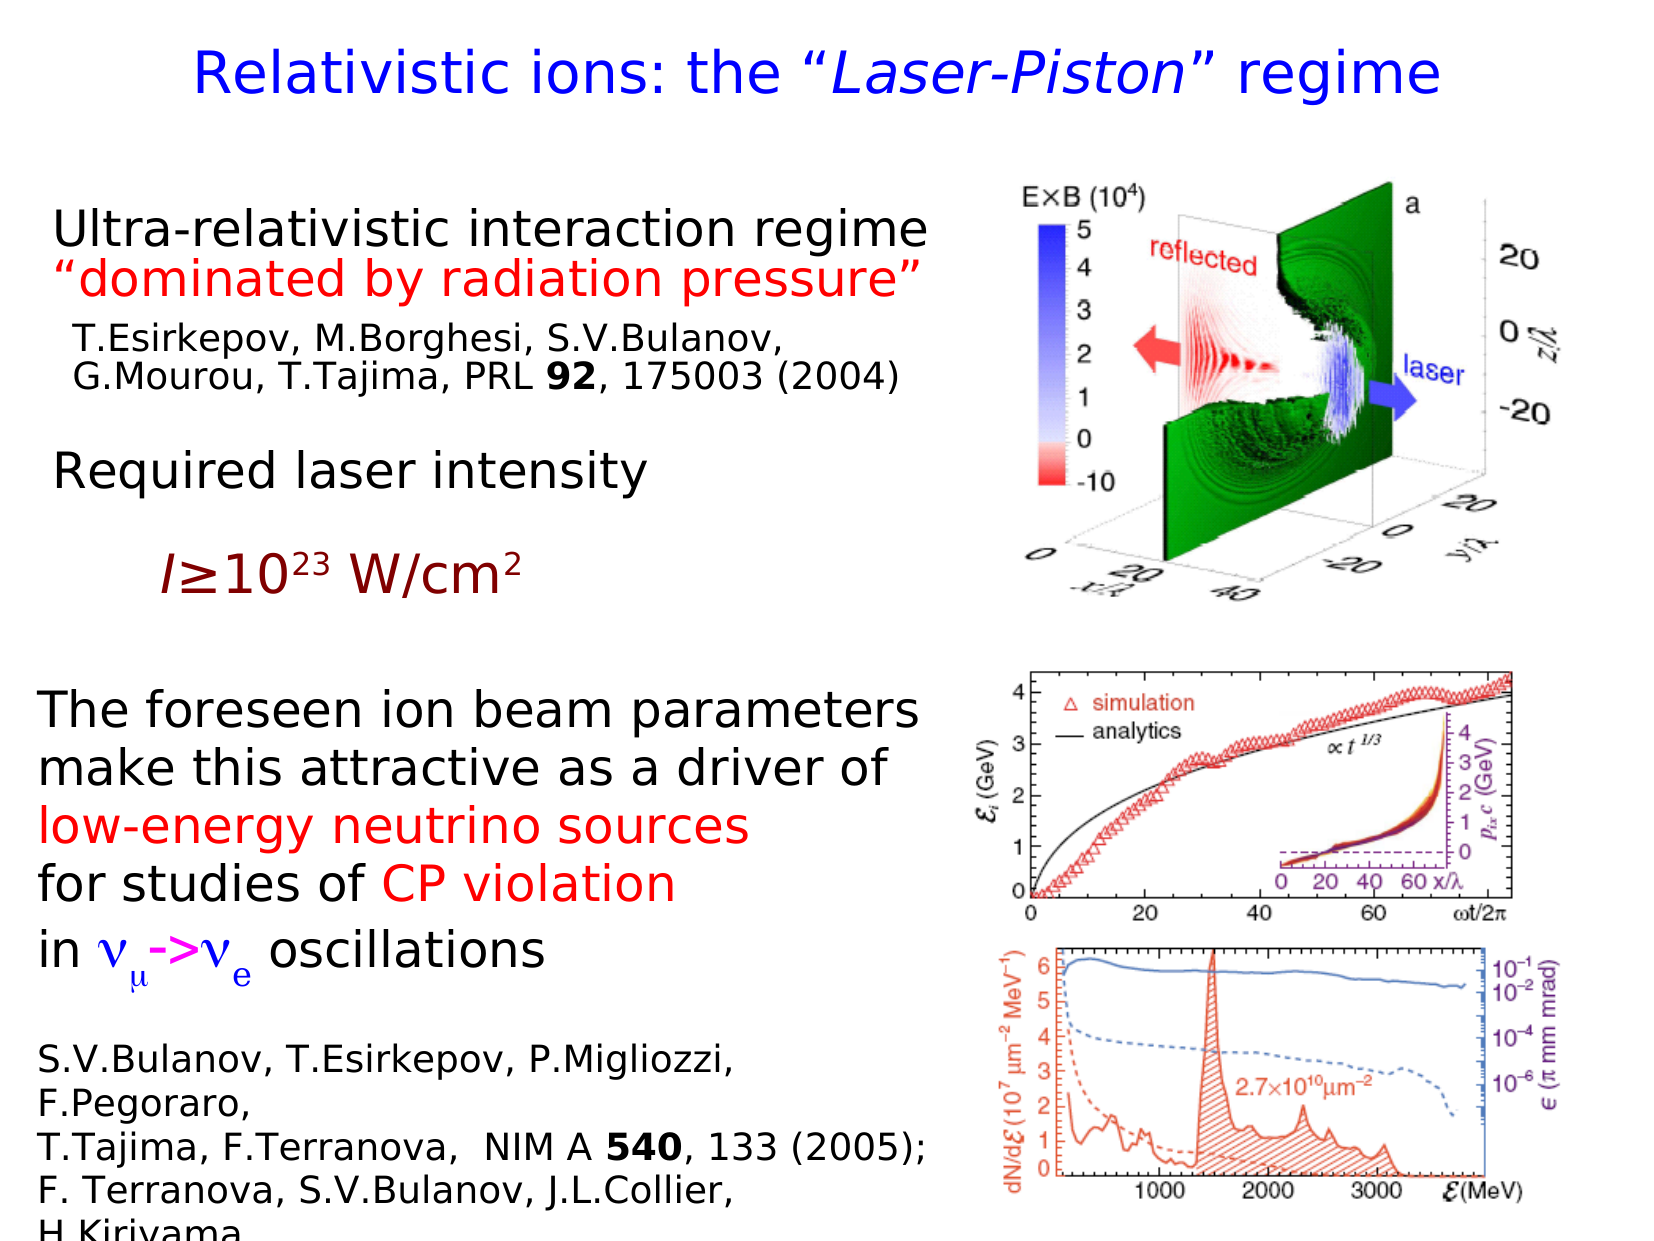

Relativistic ions: the “Laser-Piston” regime
Ultra-relativistic interaction regime
“dominated by radiation pressure”
T.Esirkepov, M.Borghesi, S.V.Bulanov,
G.Mourou, T.Tajima, PRL 92, 175003 (2004)
Required laser intensity
I≥1023 W/cm2
The foreseen ion beam parameters
make this attractive as a driver of
low-energy neutrino sources
for studies of CP violation
in e oscillations
S.V.Bulanov, T.Esirkepov, P.Migliozzi, F.Pegoraro,
T.Tajima, F.Terranova, NIM A 540, 133 (2005);
F. Terranova, S.V.Bulanov, J.L.Collier, H.Kiriyama,
F.Pegoraro, NIM A 558, 430 (2006).